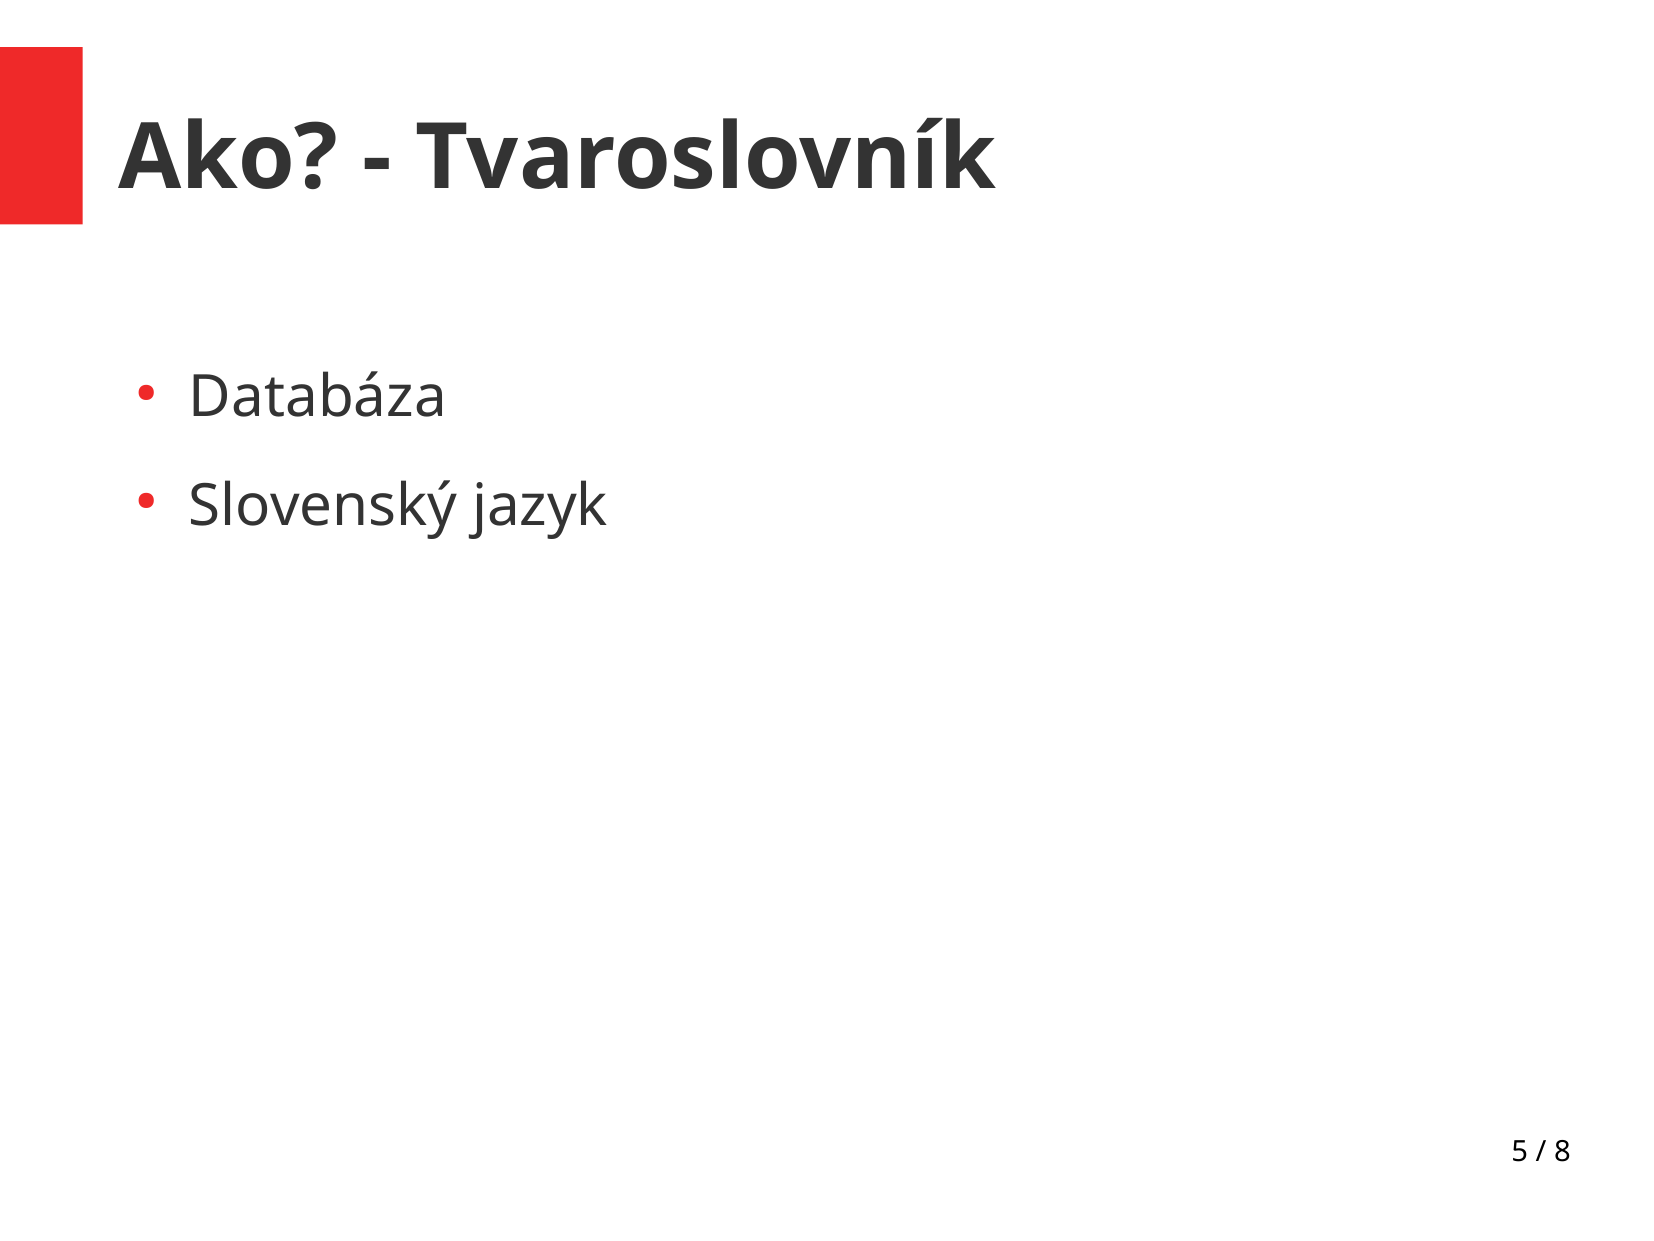

# Ako? - Tvaroslovník
Databáza
Slovenský jazyk
5